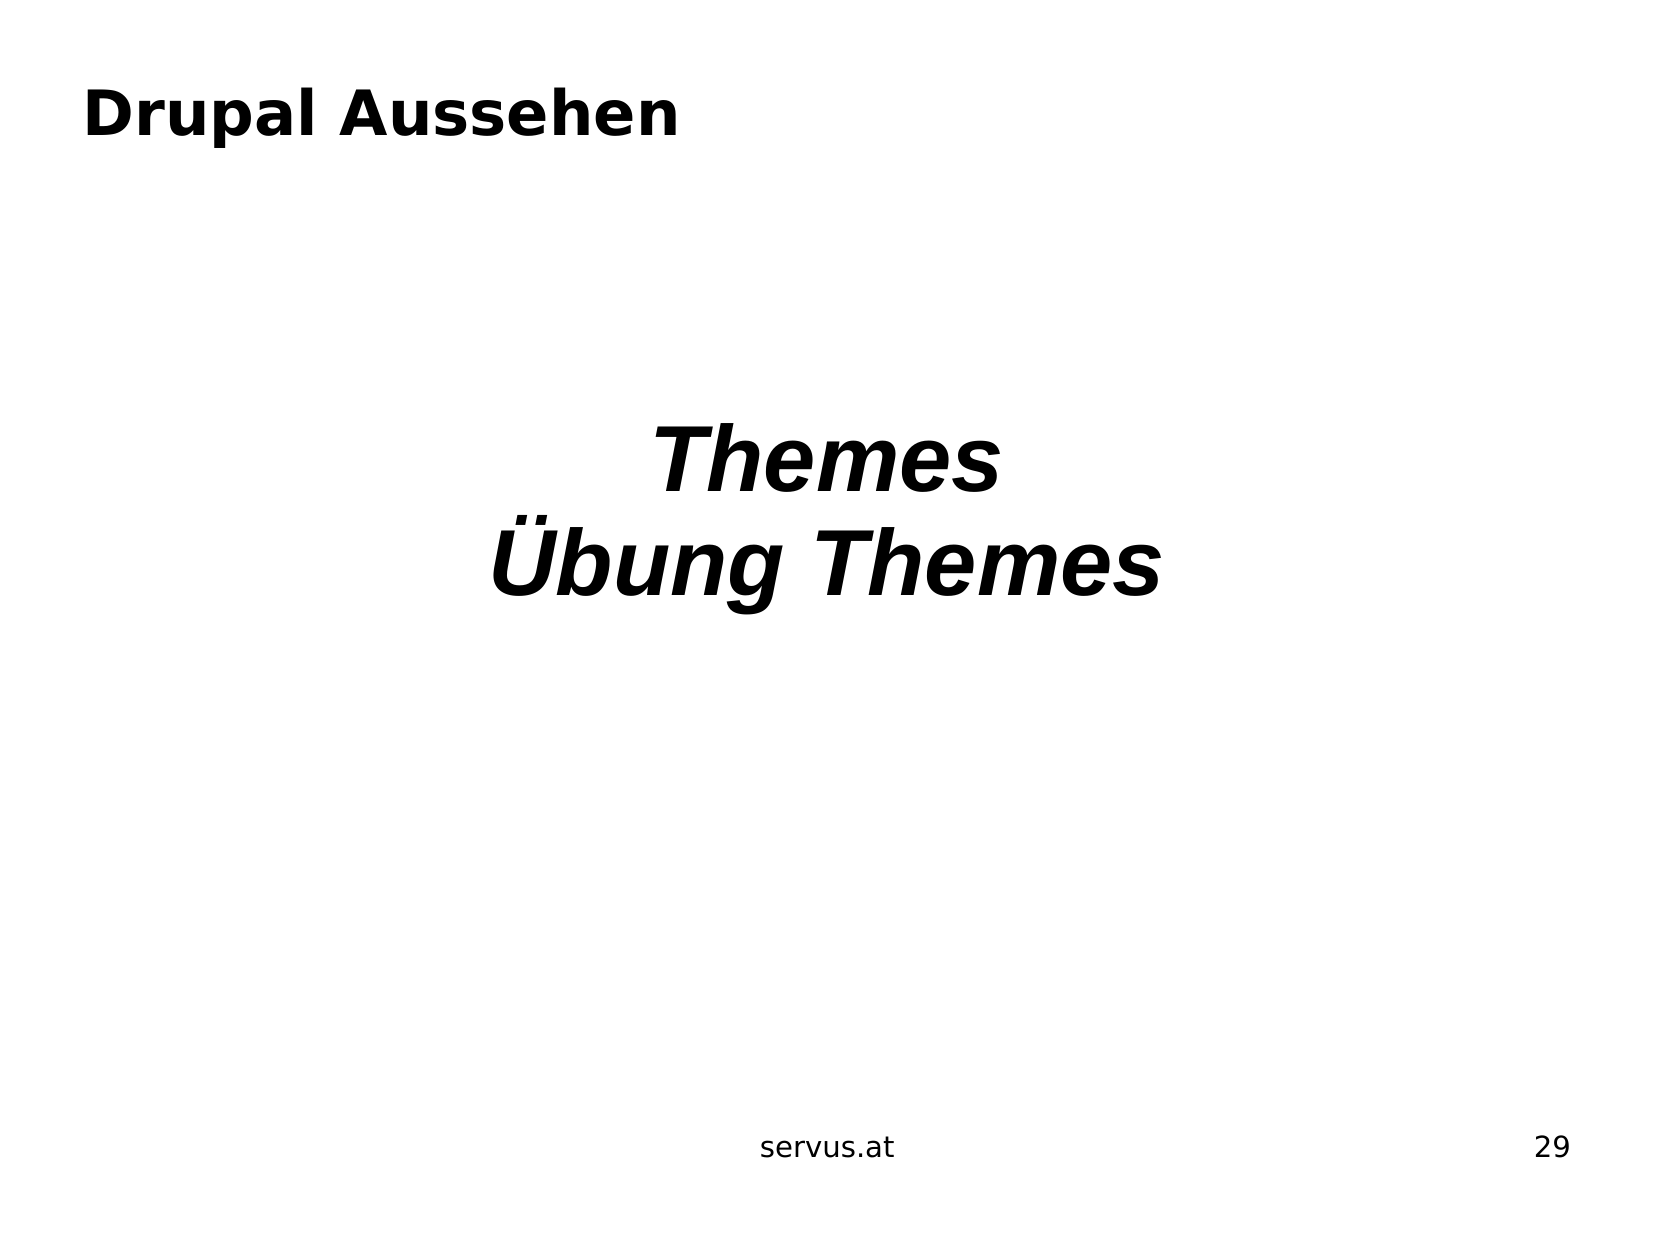

# Drupal Aussehen
Themes
Übung Themes
servus.at
29